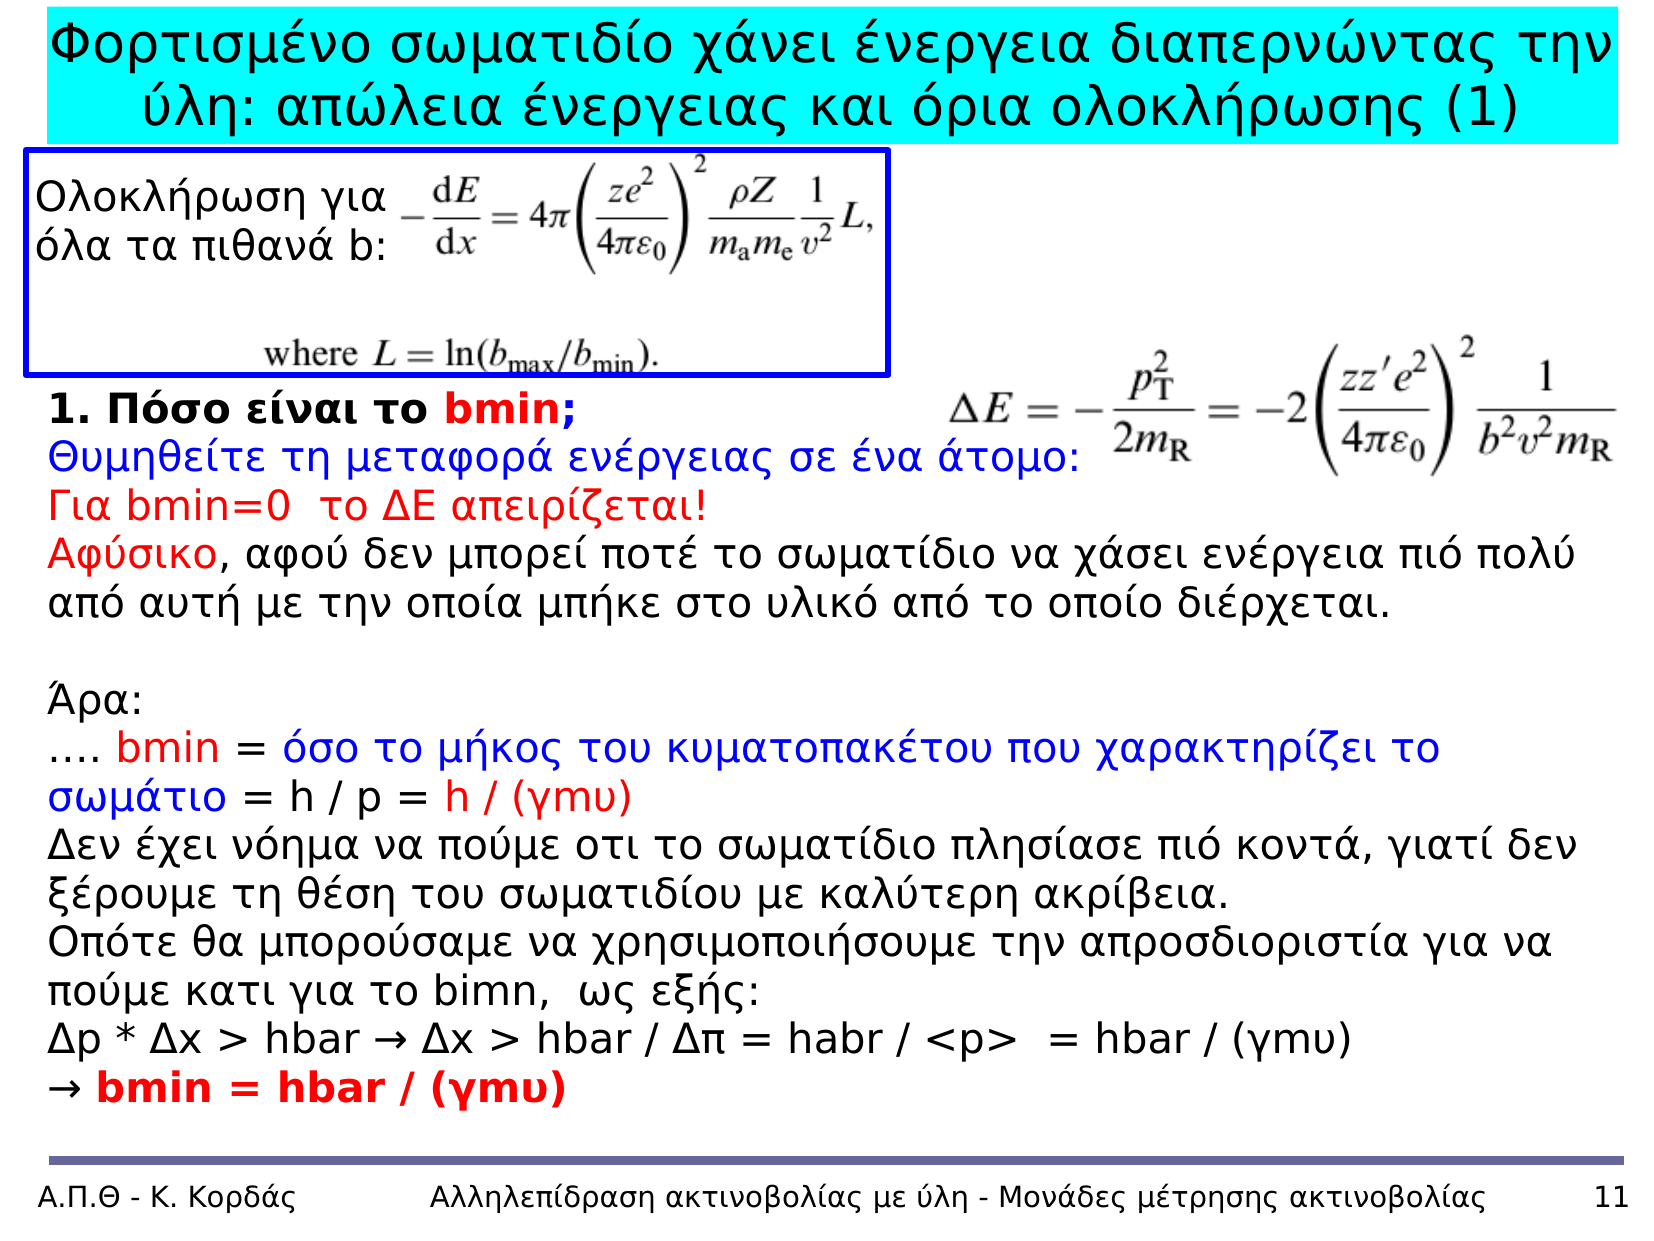

# Φορτισμένο σωματιδίο χάνει ένεργεια διαπερνώντας την ύλη: απώλεια ένεργειας και όρια ολοκλήρωσης (1)
Ολοκλήρωση για
όλα τα πιθανά b:
1. Πόσο είναι το bmin;
Θυμηθείτε τη μεταφορά ενέργειας σε ένα άτομο:
Για bmin=0 το ΔΕ απειρίζεται!
Αφύσικο, αφού δεν μπορεί ποτέ το σωματίδιο να χάσει ενέργεια πιό πολύ
από αυτή με την οποία μπήκε στο υλικό από το οποίο διέρχεται.
Άρα:
…. bmin = όσο το μήκος του κυματοπακέτου που χαρακτηρίζει το σωμάτιο = h / p = h / (γmυ)
Δεν έχει νόημα να πούμε οτι το σωματίδιο πλησίασε πιό κοντά, γιατί δεν ξέρουμε τη θέση του σωματιδίου με καλύτερη ακρίβεια.
Οπότε θα μπορούσαμε να χρησιμοποιήσουμε την απροσδιοριστία για να πούμε κατι για το bimn, ως εξής:
Δp * Δx > hbar → Δx > hbar / Δπ = habr / <p> = hbar / (γmυ)
→ bmin = hbar / (γmυ)
Α.Π.Θ - Κ. Κορδάς
Αλληλεπίδραση ακτινοβολίας με ύλη - Μονάδες μέτρησης ακτινοβολίας
11